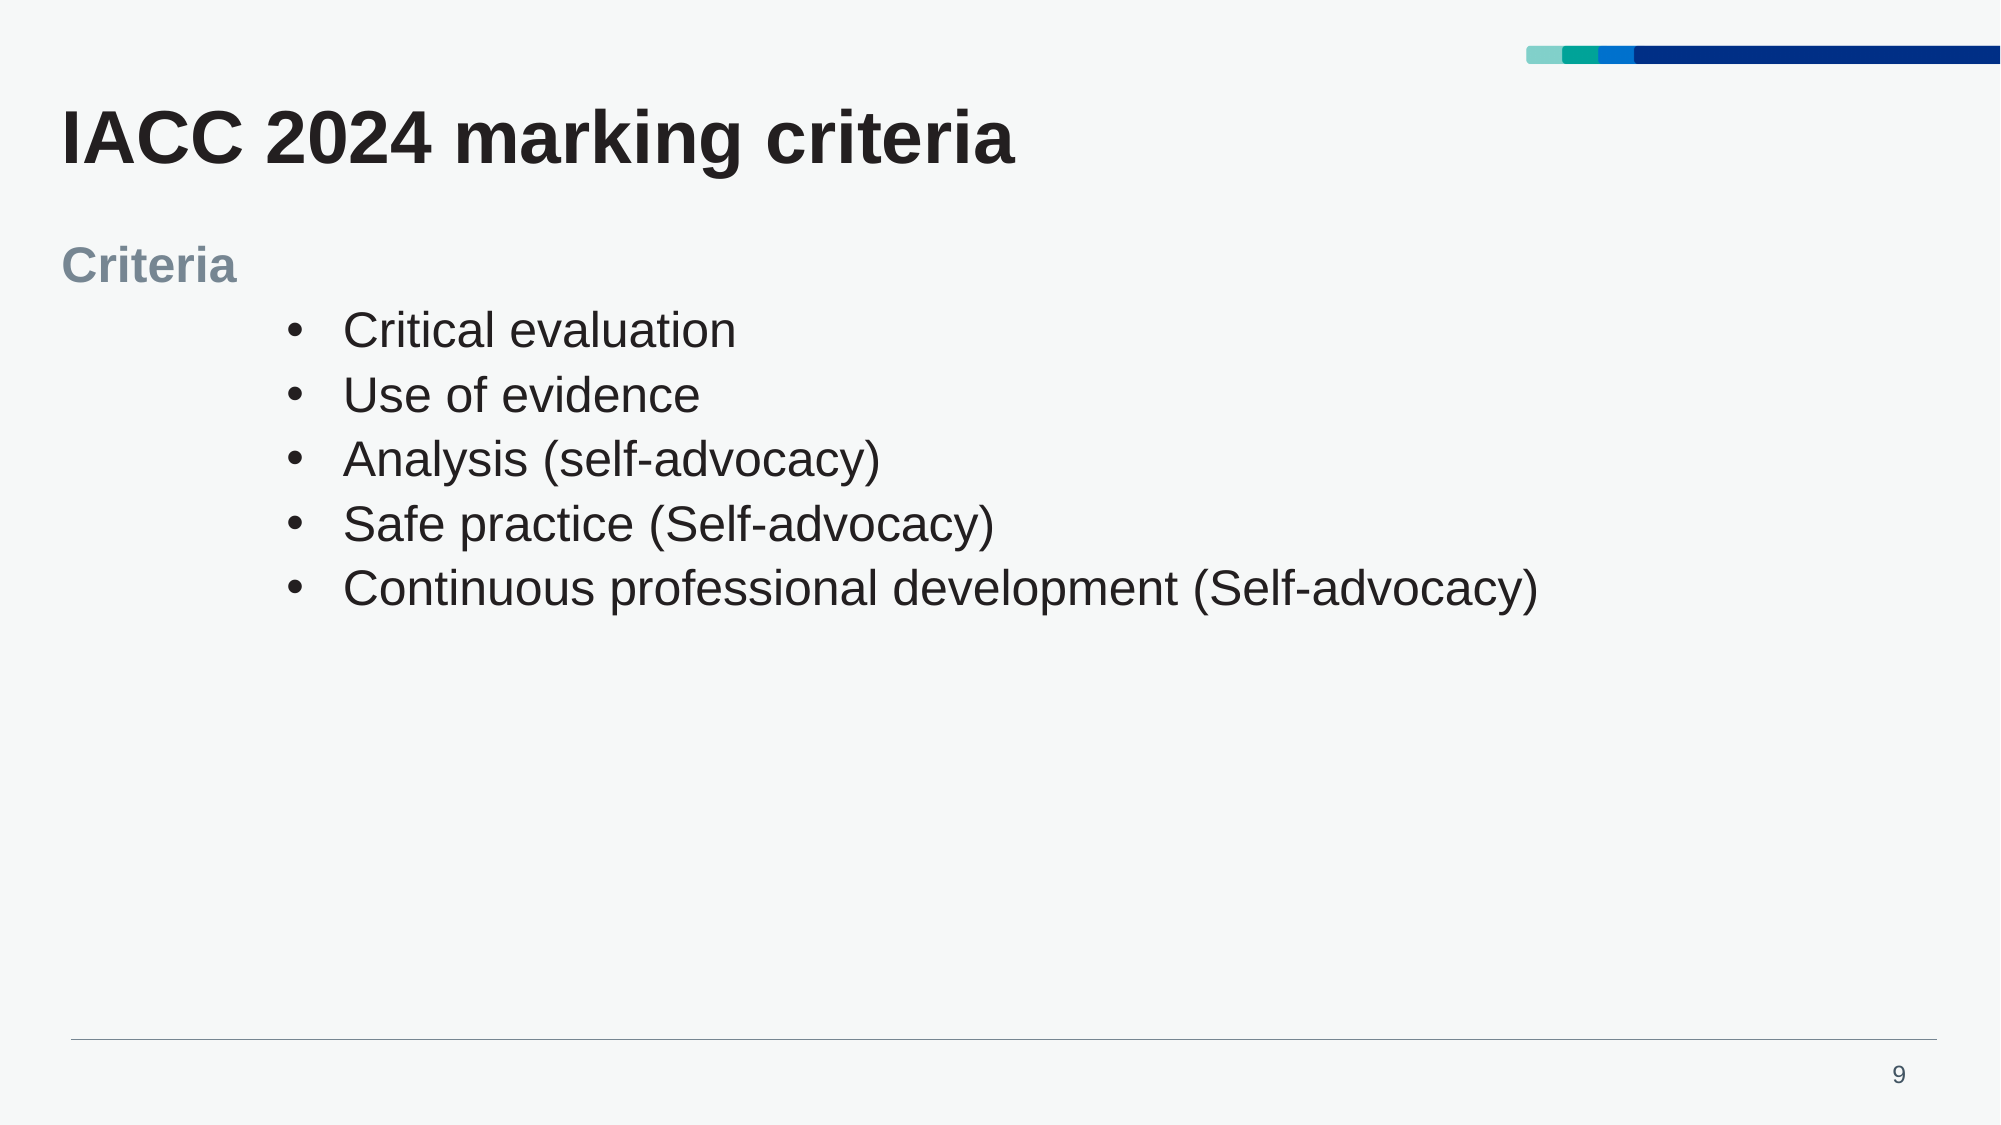

# IACC 2024 marking criteria
Criteria
Critical evaluation
Use of evidence
Analysis (self-advocacy)
Safe practice (Self-advocacy)
Continuous professional development (Self-advocacy)